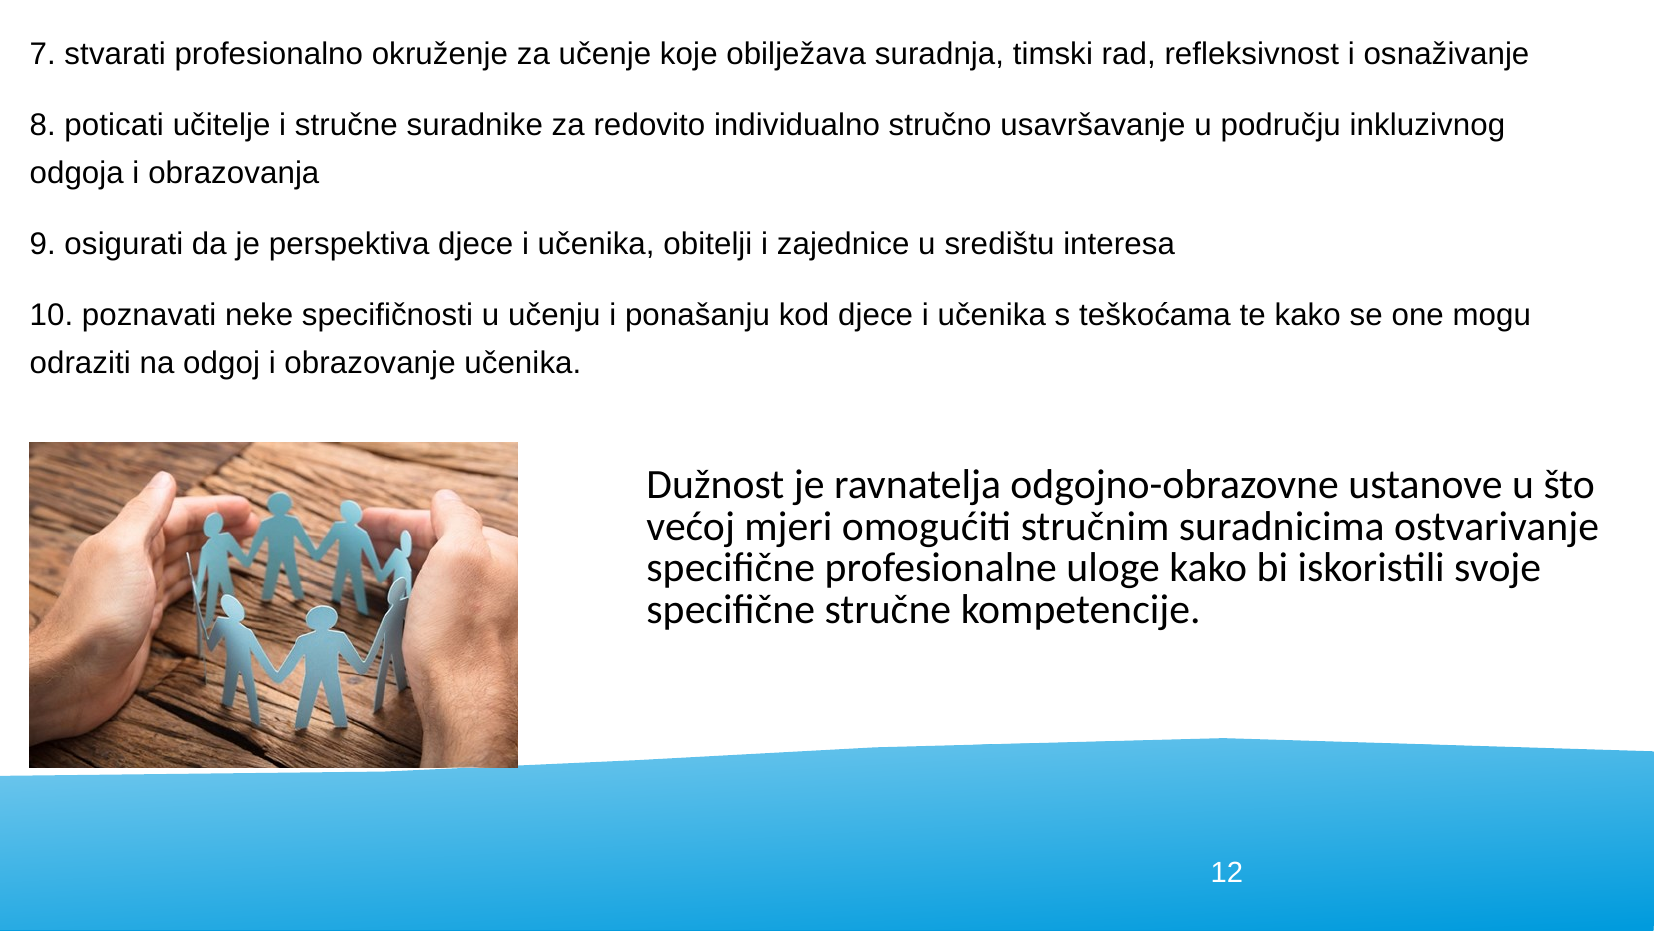

# 7. stvarati profesionalno okruženje za učenje koje obilježava suradnja, timski rad, refleksivnost i osnaživanje
8. poticati učitelje i stručne suradnike za redovito individualno stručno usavršavanje u području inkluzivnog odgoja i obrazovanja
9. osigurati da je perspektiva djece i učenika, obitelji i zajednice u središtu interesa
10. poznavati neke specifičnosti u učenju i ponašanju kod djece i učenika s teškoćama te kako se one mogu odraziti na odgoj i obrazovanje učenika.
Dužnost je ravnatelja odgojno-obrazovne ustanove u što većoj mjeri omogućiti stručnim suradnicima ostvarivanje specifične profesionalne uloge kako bi iskoristili svoje specifične stručne kompetencije.